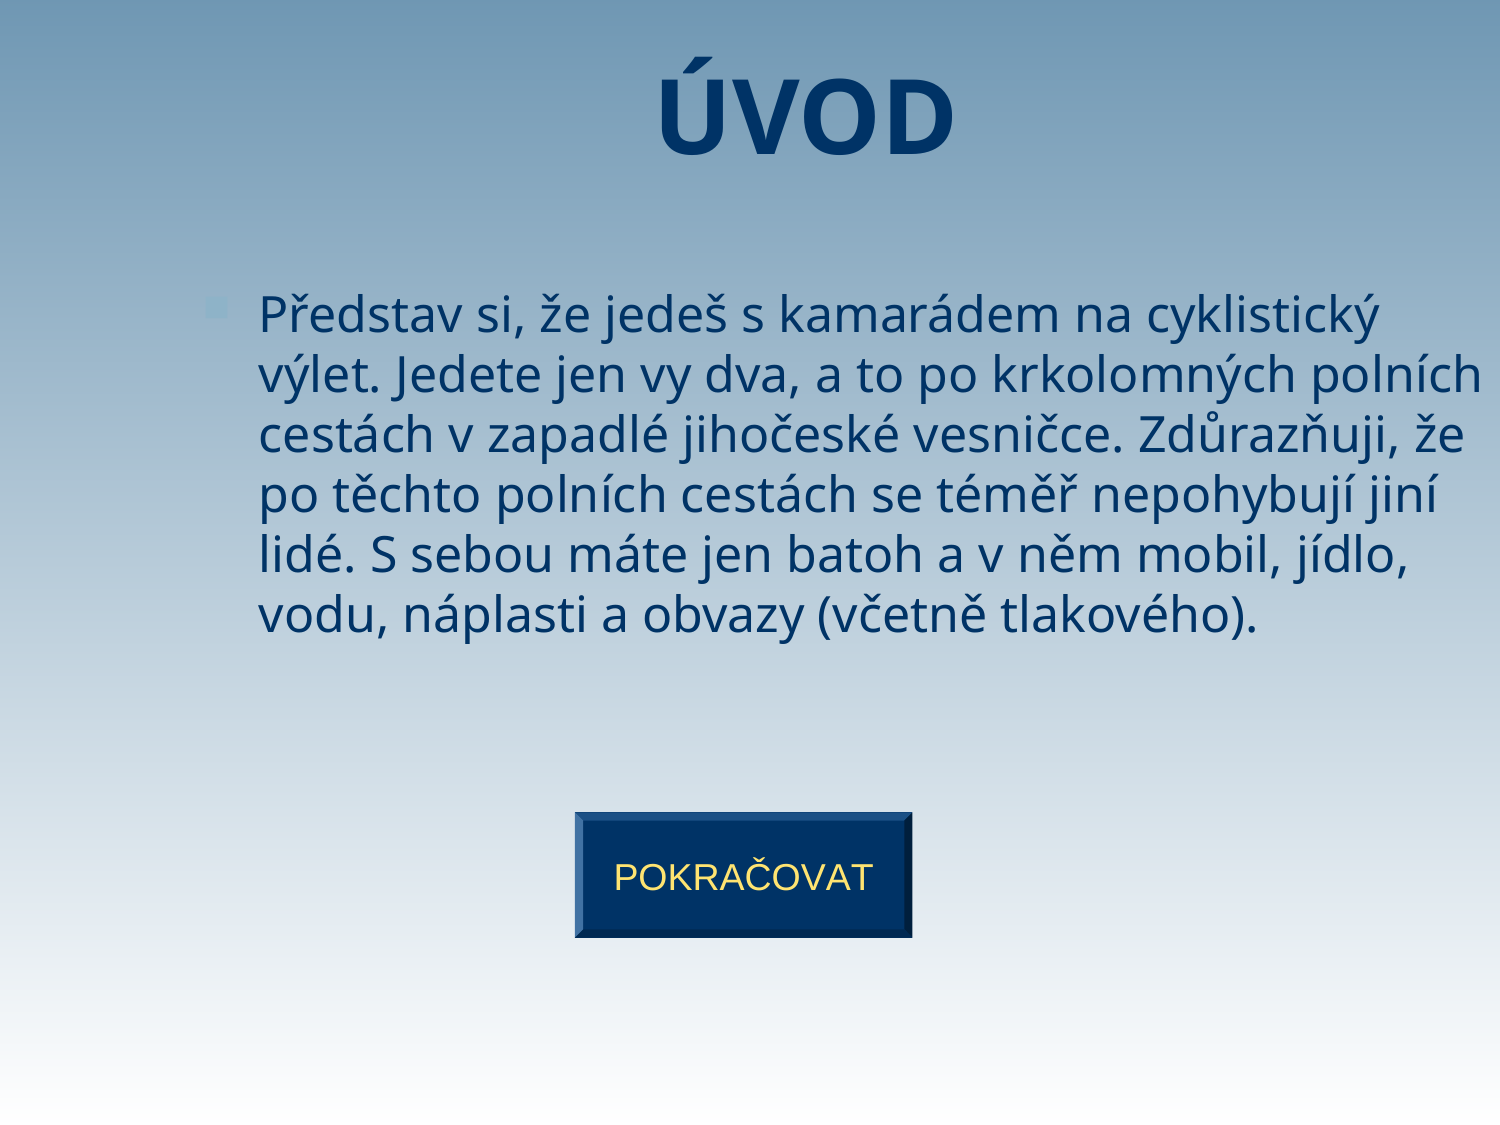

# ÚVOD
Představ si, že jedeš s kamarádem na cyklistický výlet. Jedete jen vy dva, a to po krkolomných polních cestách v zapadlé jihočeské vesničce. Zdůrazňuji, že po těchto polních cestách se téměř nepohybují jiní lidé. S sebou máte jen batoh a v něm mobil, jídlo, vodu, náplasti a obvazy (včetně tlakového).
POKRAČOVAT